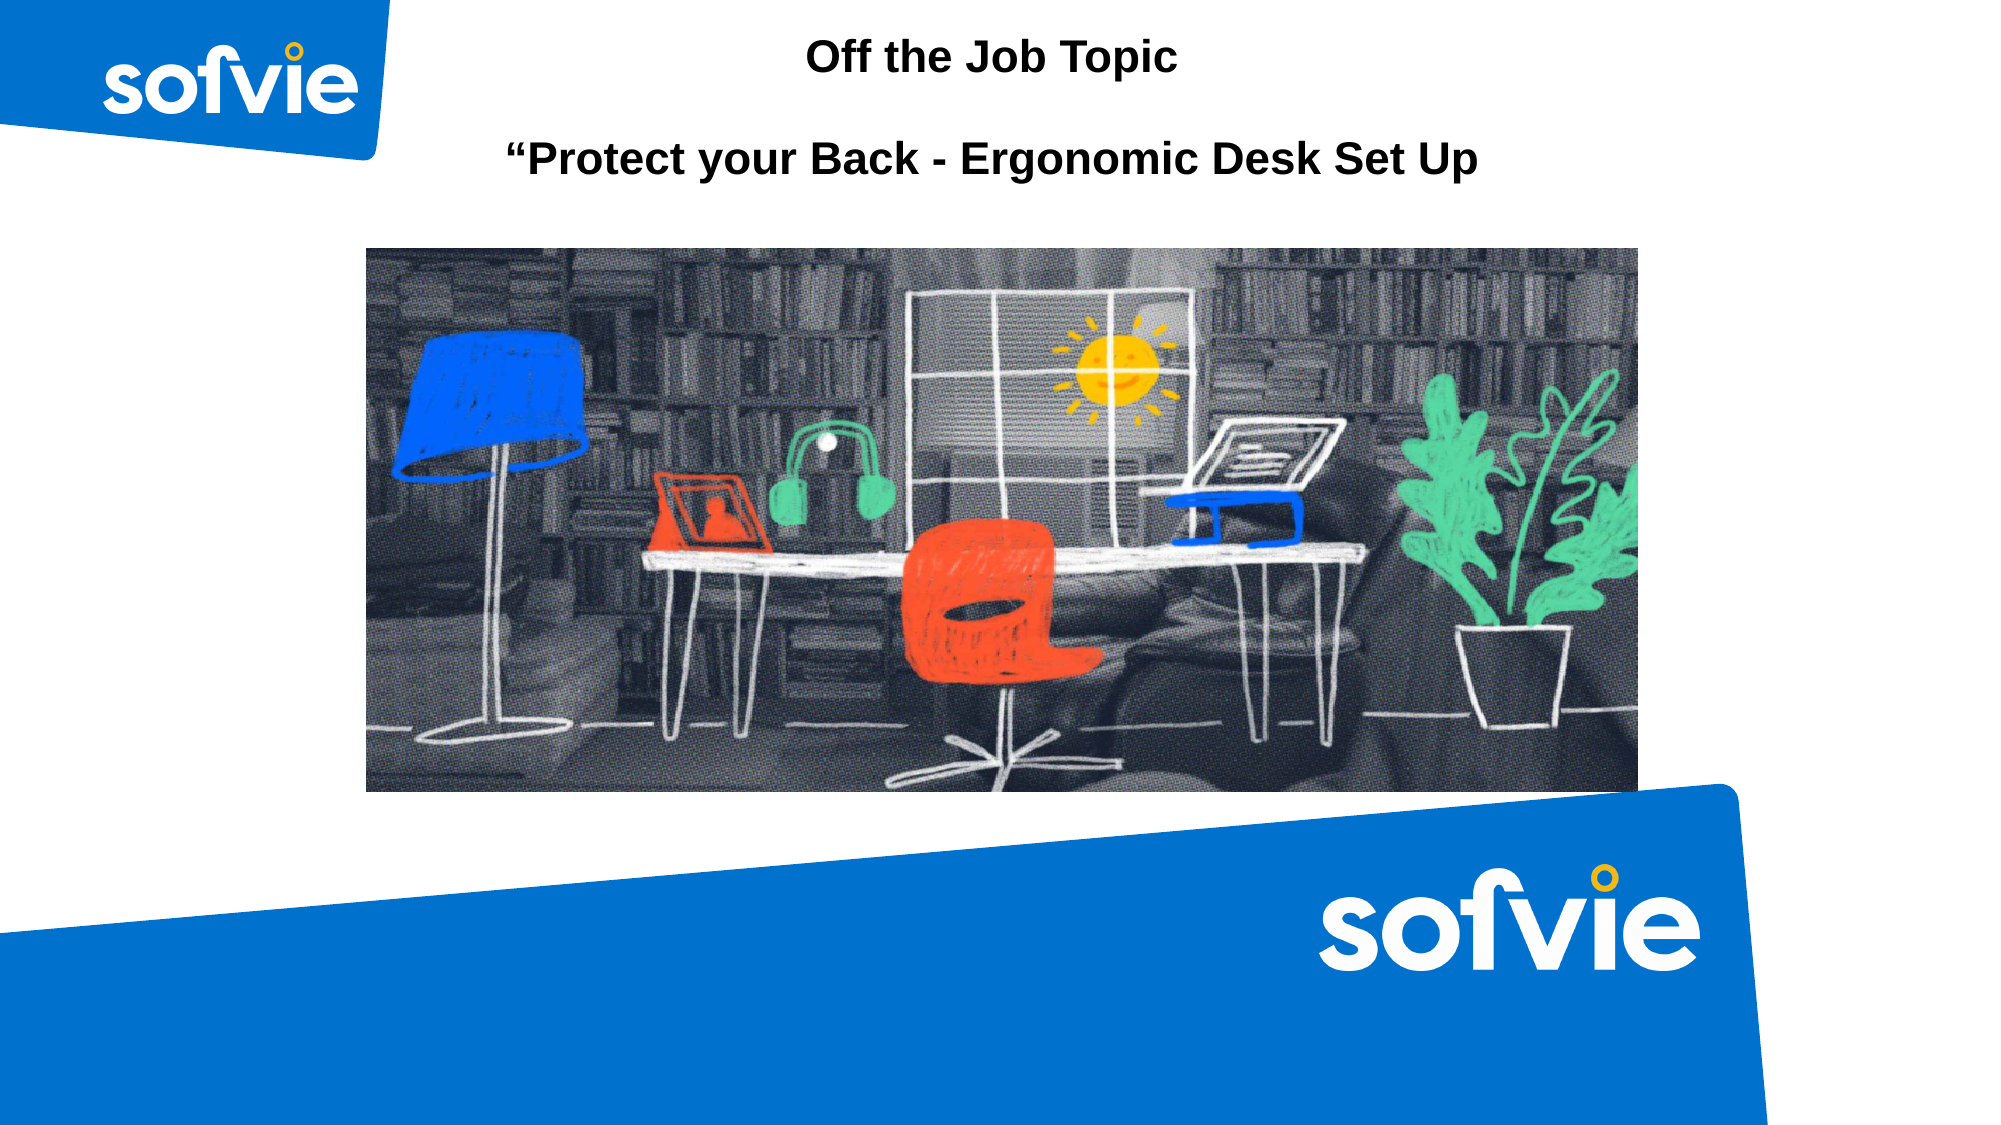

Off the Job Topic
“Protect your Back - Ergonomic Desk Set Up